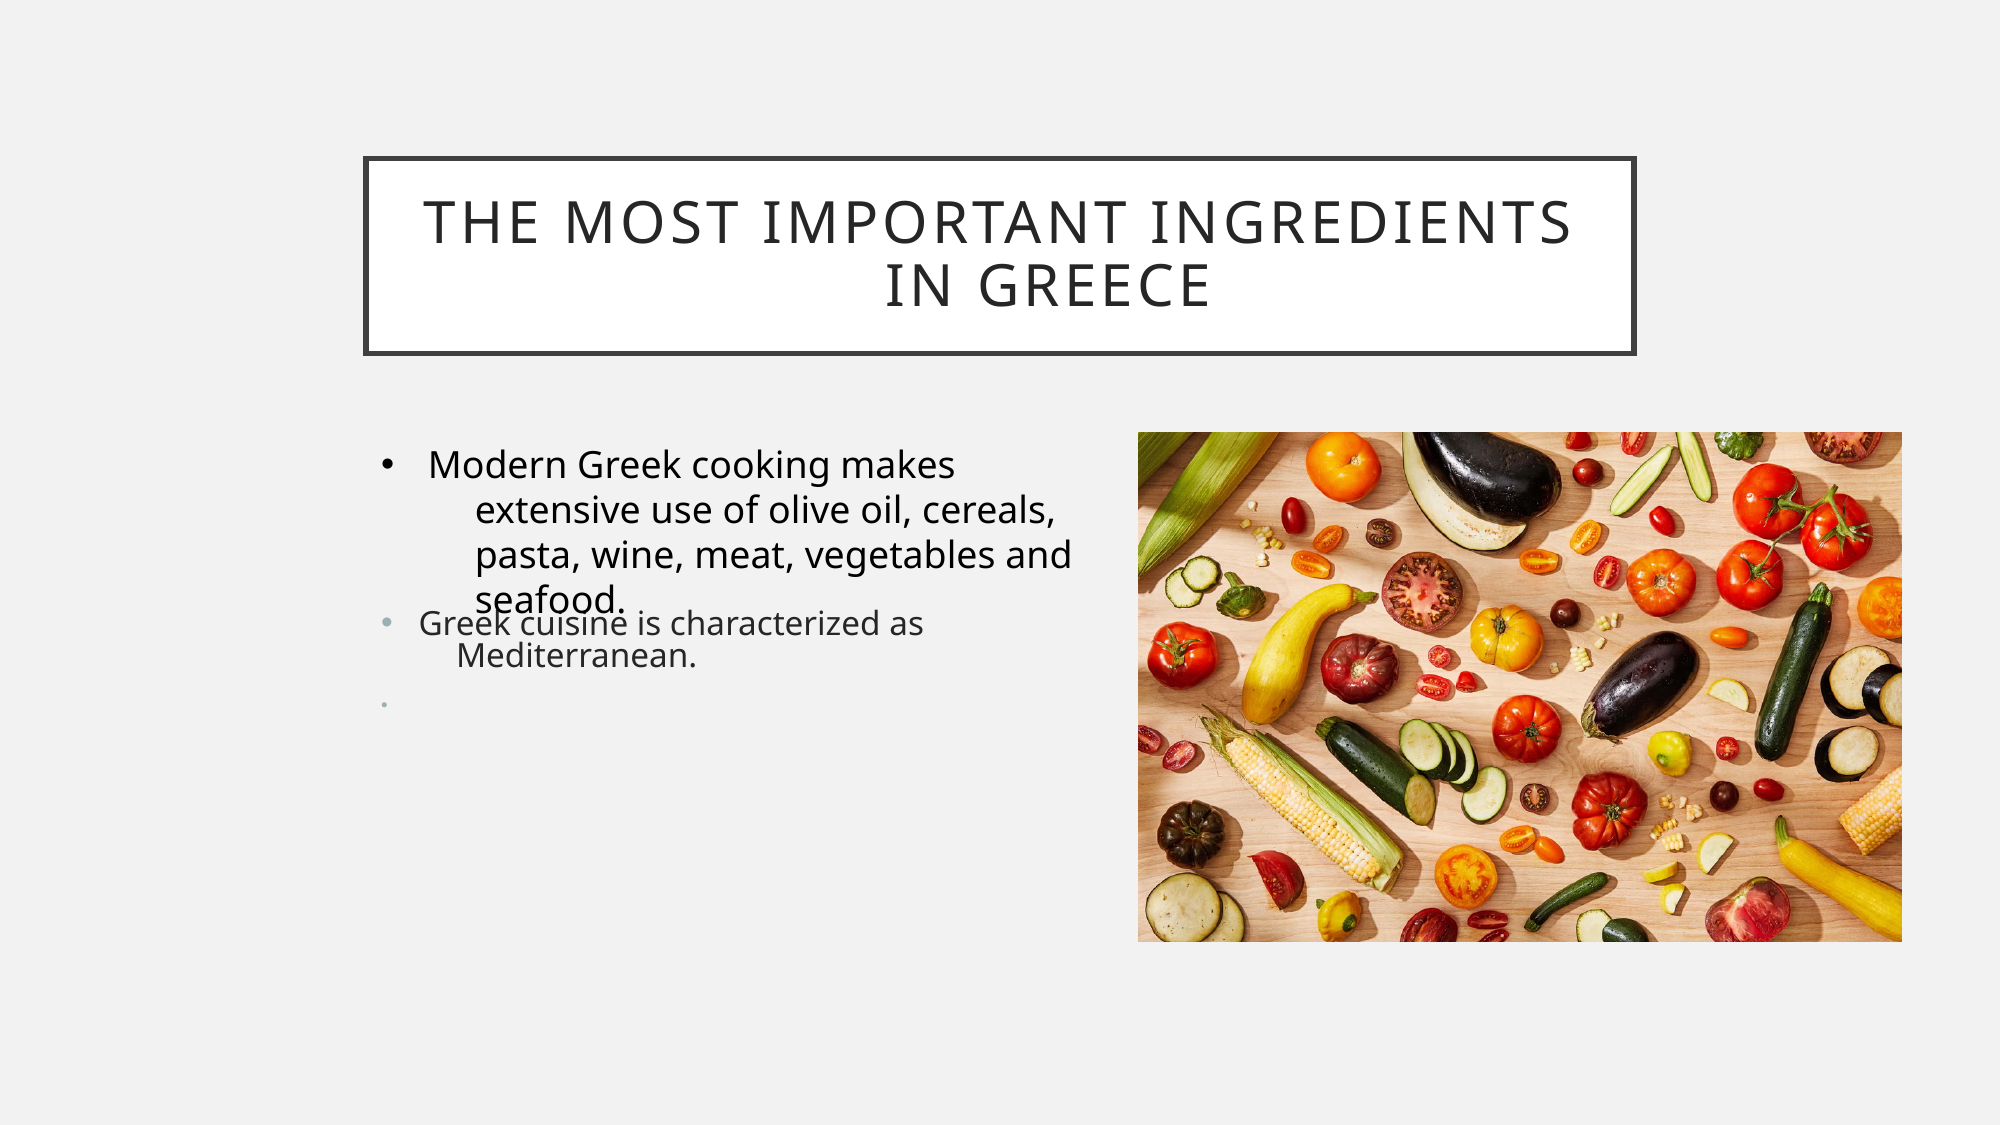

# THE MOST IMPORTANT ingredients IN GREECE
Modern Greek cooking makes extensive use of olive oil, cereals, pasta, wine, meat, vegetables and seafood.
Greek cuisine is characterized as Mediterranean.